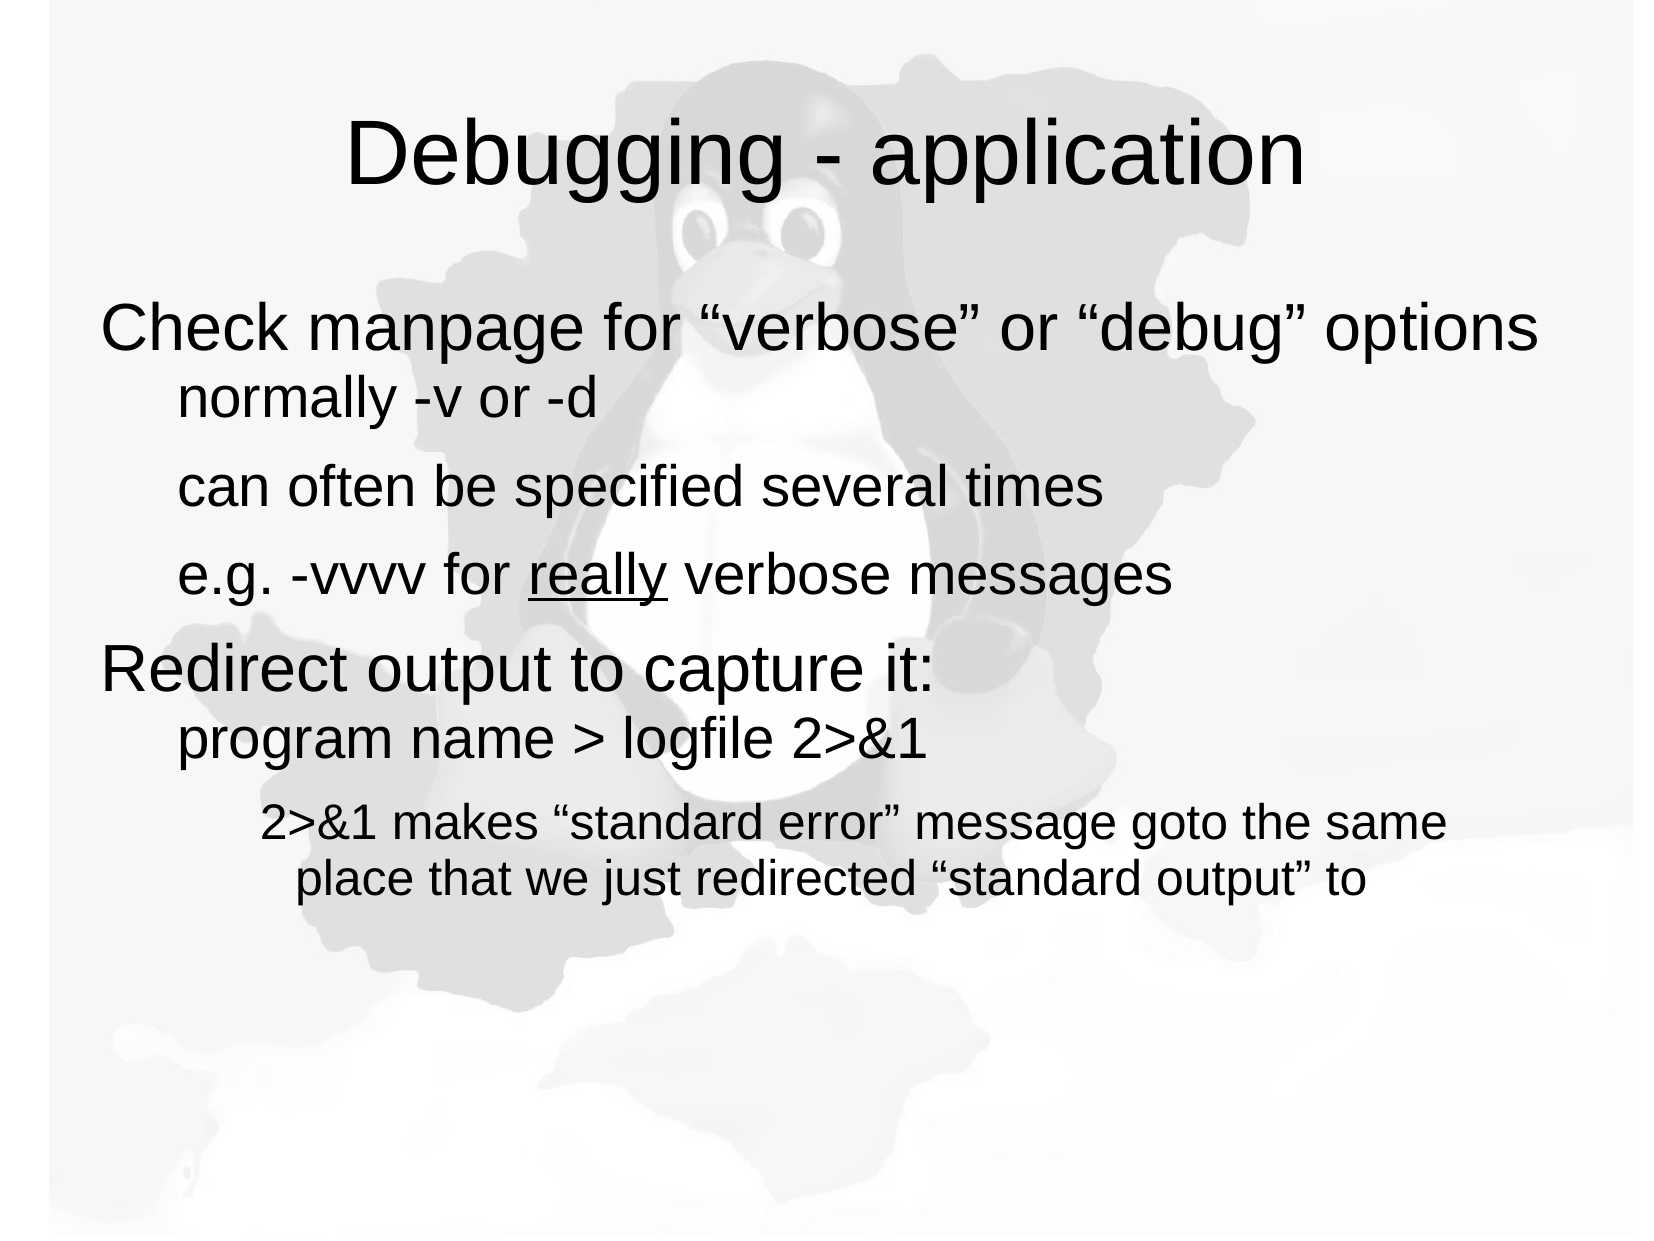

# Debugging - application
Check manpage for “verbose” or “debug” options
normally -v or -d
can often be specified several times
e.g. -vvvv for really verbose messages
Redirect output to capture it:
program name > logfile 2>&1
2>&1 makes “standard error” message goto the same place that we just redirected “standard output” to